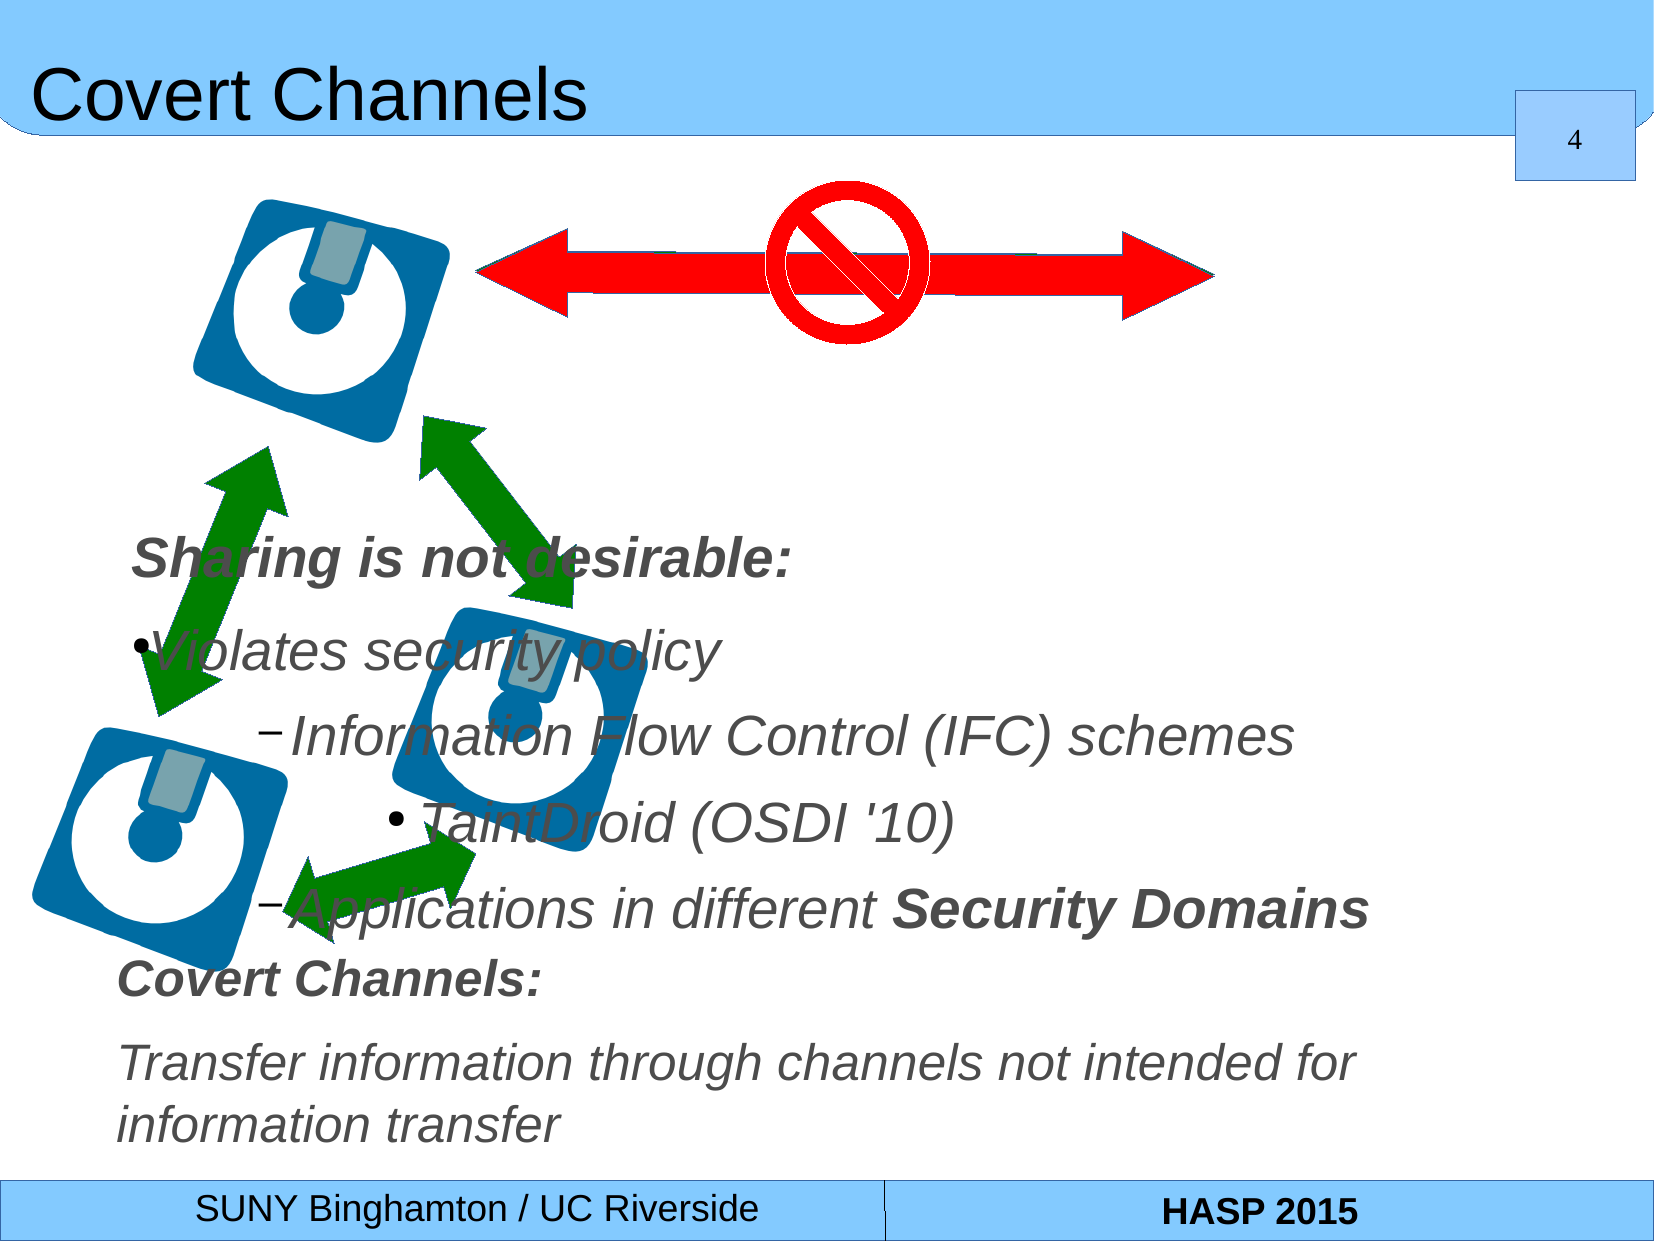

# Covert Channels
Sharing is not desirable:
Violates security policy
Information Flow Control (IFC) schemes
TaintDroid (OSDI '10)
Applications in different Security Domains
Covert Channels:
Transfer information through channels not intended for information transfer